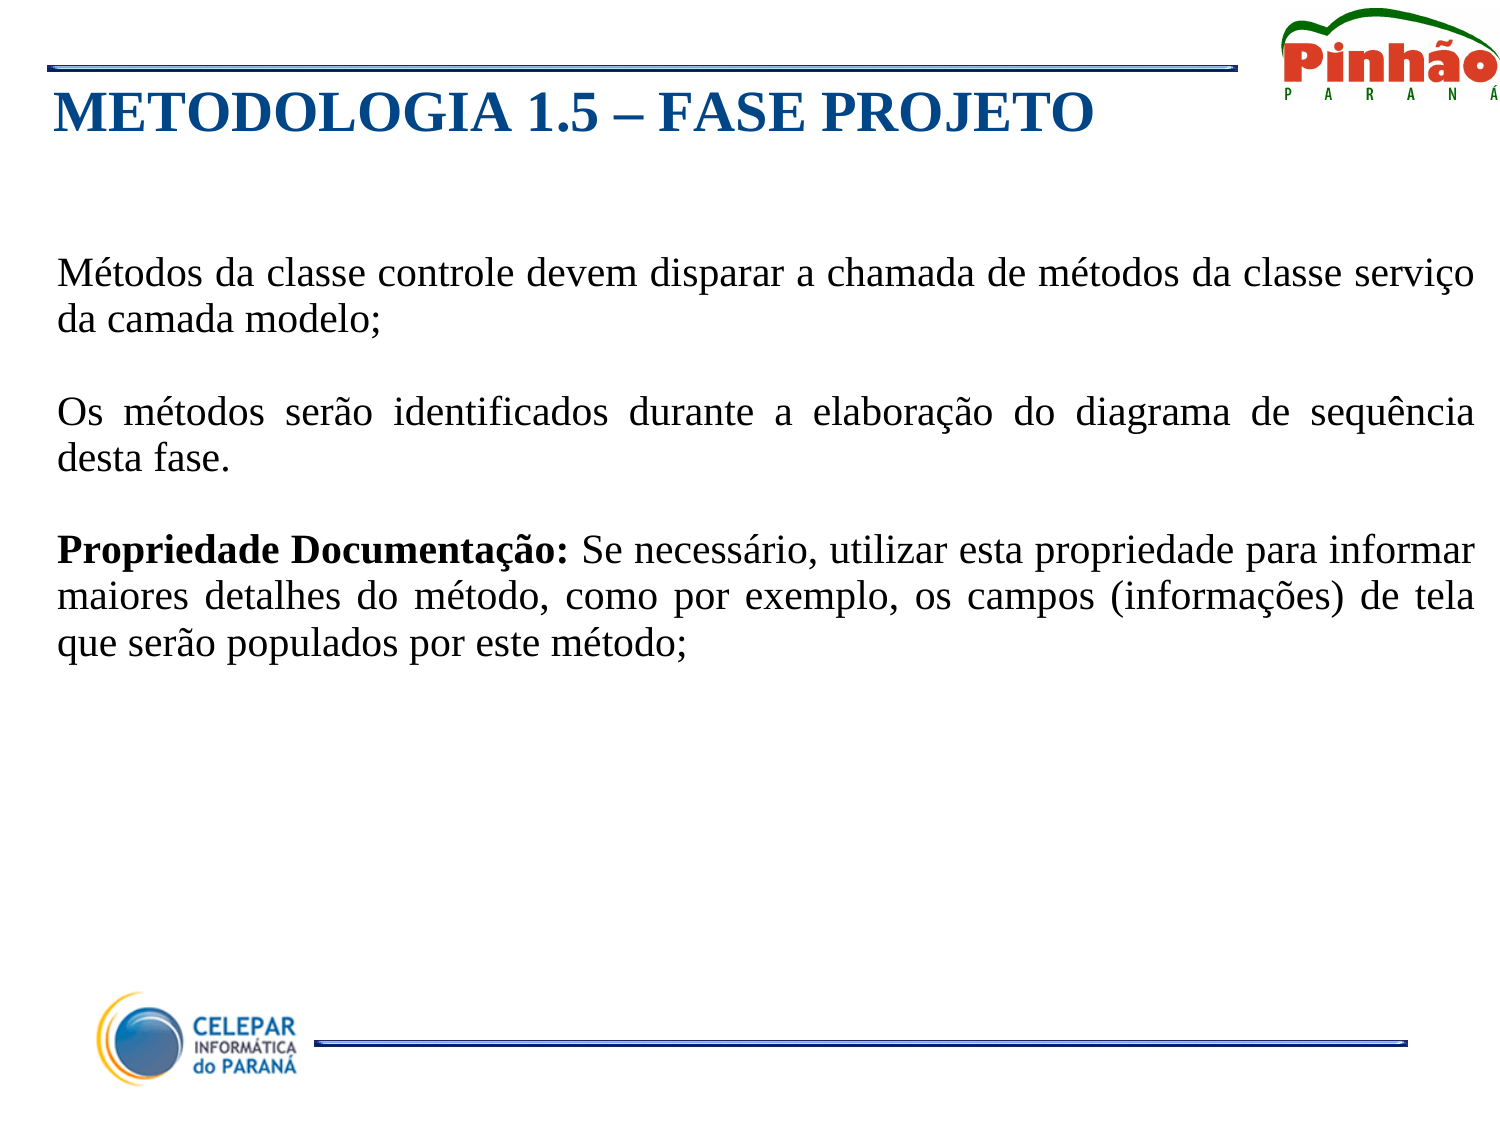

METODOLOGIA 1.5 – FASE PROJETO
Métodos da classe controle devem disparar a chamada de métodos da classe serviço da camada modelo;
Os métodos serão identificados durante a elaboração do diagrama de sequência desta fase.
Propriedade Documentação: Se necessário, utilizar esta propriedade para informar maiores detalhes do método, como por exemplo, os campos (informações) de tela que serão populados por este método;